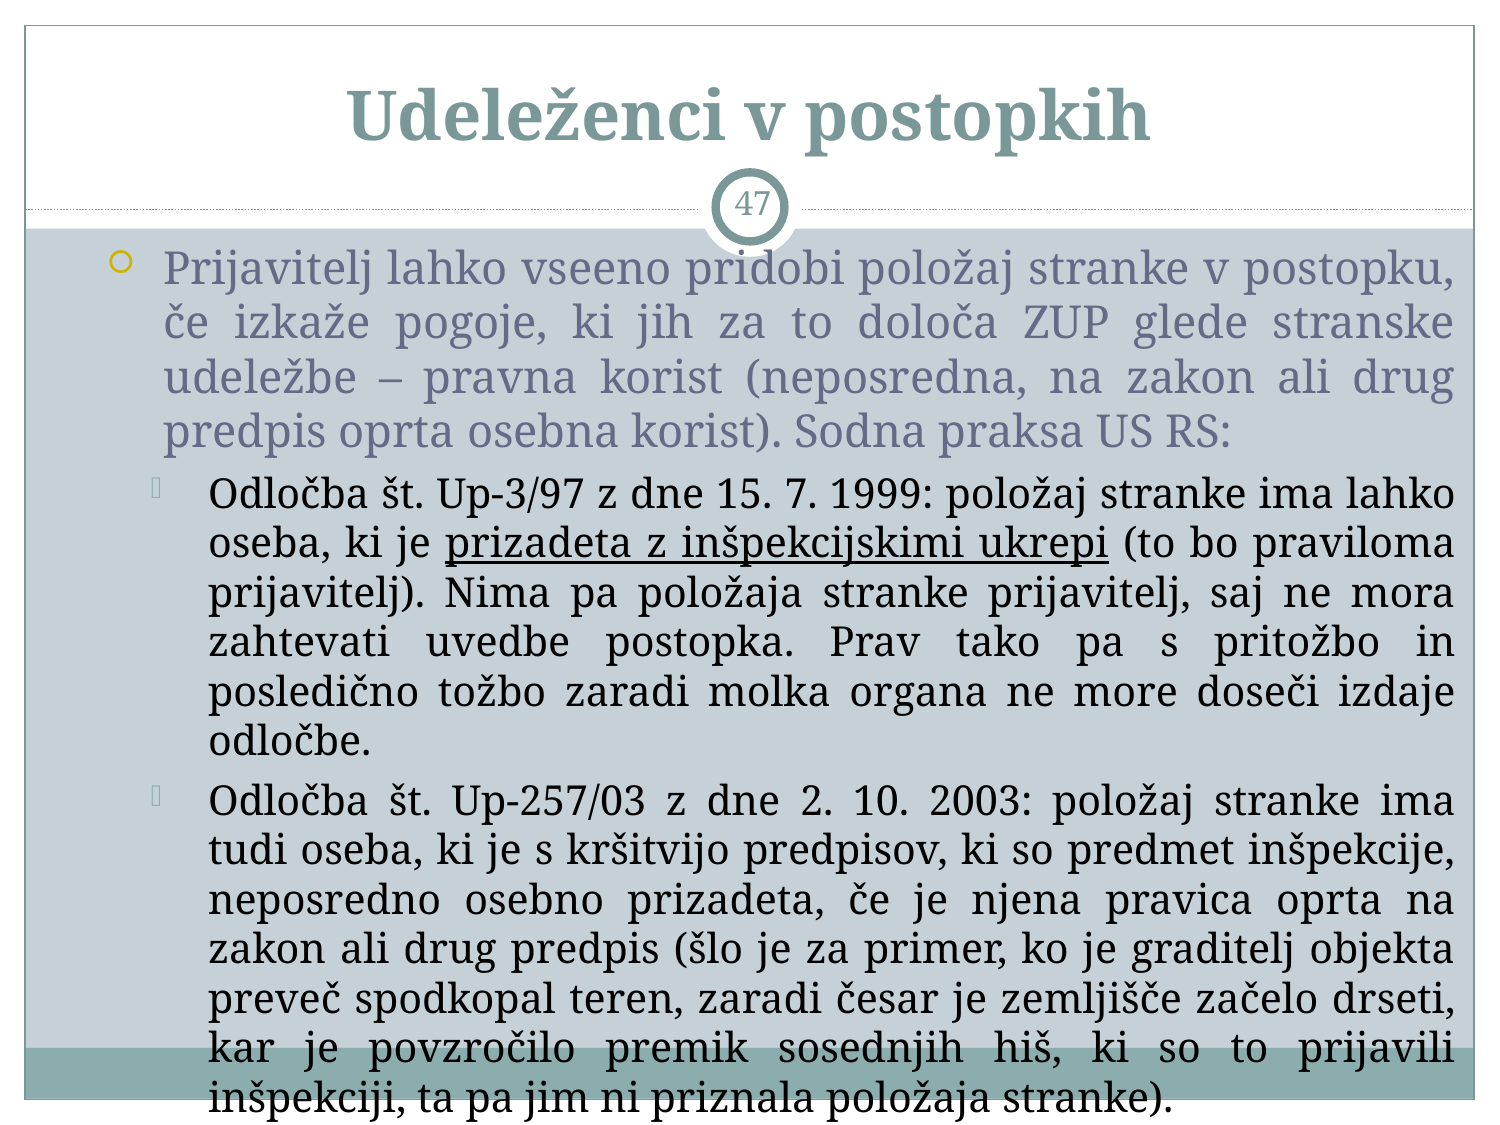

# Udeleženci v postopkih
Prijavitelj lahko vseeno pridobi položaj stranke v postopku, če izkaže pogoje, ki jih za to določa ZUP glede stranske udeležbe – pravna korist (neposredna, na zakon ali drug predpis oprta osebna korist). Sodna praksa US RS:
Odločba št. Up-3/97 z dne 15. 7. 1999: položaj stranke ima lahko oseba, ki je prizadeta z inšpekcijskimi ukrepi (to bo praviloma prijavitelj). Nima pa položaja stranke prijavitelj, saj ne mora zahtevati uvedbe postopka. Prav tako pa s pritožbo in posledično tožbo zaradi molka organa ne more doseči izdaje odločbe.
Odločba št. Up-257/03 z dne 2. 10. 2003: položaj stranke ima tudi oseba, ki je s kršitvijo predpisov, ki so predmet inšpekcije, neposredno osebno prizadeta, če je njena pravica oprta na zakon ali drug predpis (šlo je za primer, ko je graditelj objekta preveč spodkopal teren, zaradi česar je zemljišče začelo drseti, kar je povzročilo premik sosednjih hiš, ki so to prijavili inšpekciji, ta pa jim ni priznala položaja stranke).